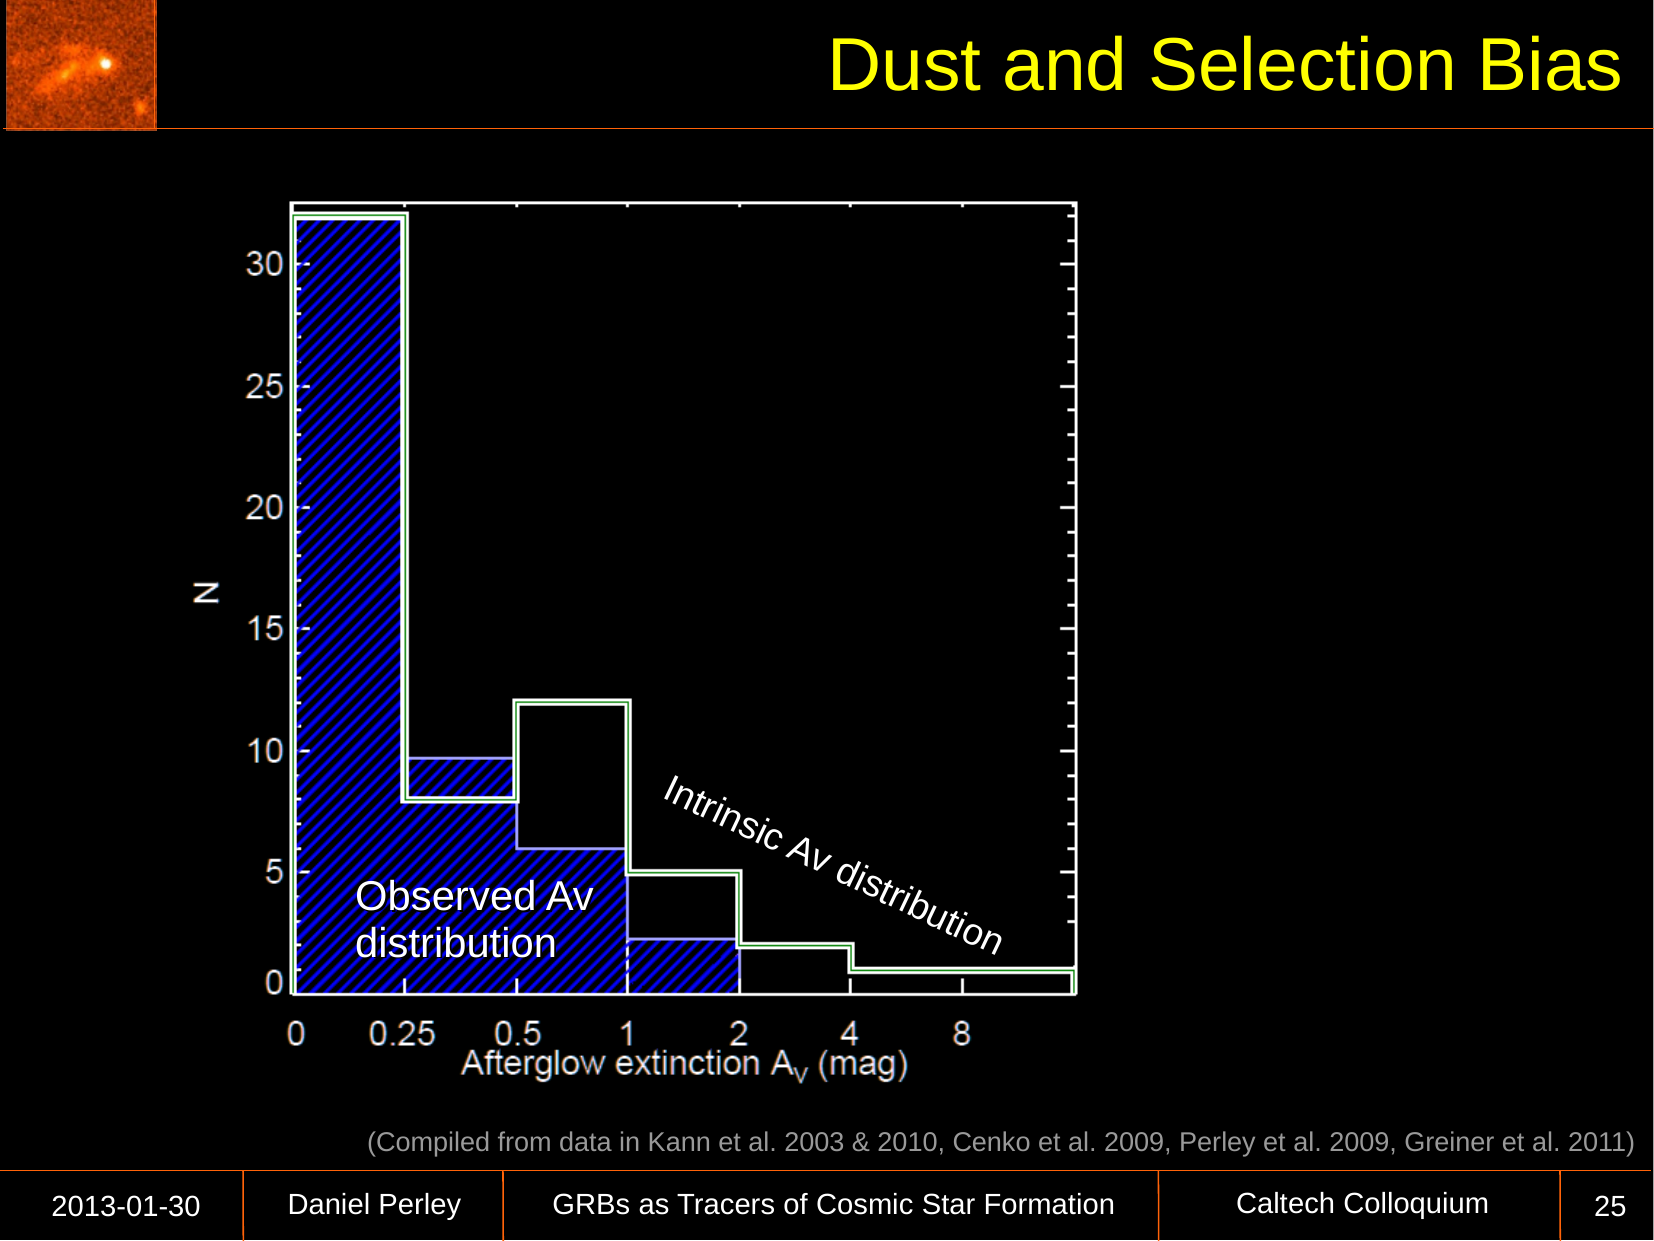

# Dust and Selection Bias
Intrinsic Av distribution
Observed Av distribution
(Compiled from data in Kann et al. 2003 & 2010, Cenko et al. 2009, Perley et al. 2009, Greiner et al. 2011)
2013-01-30
25